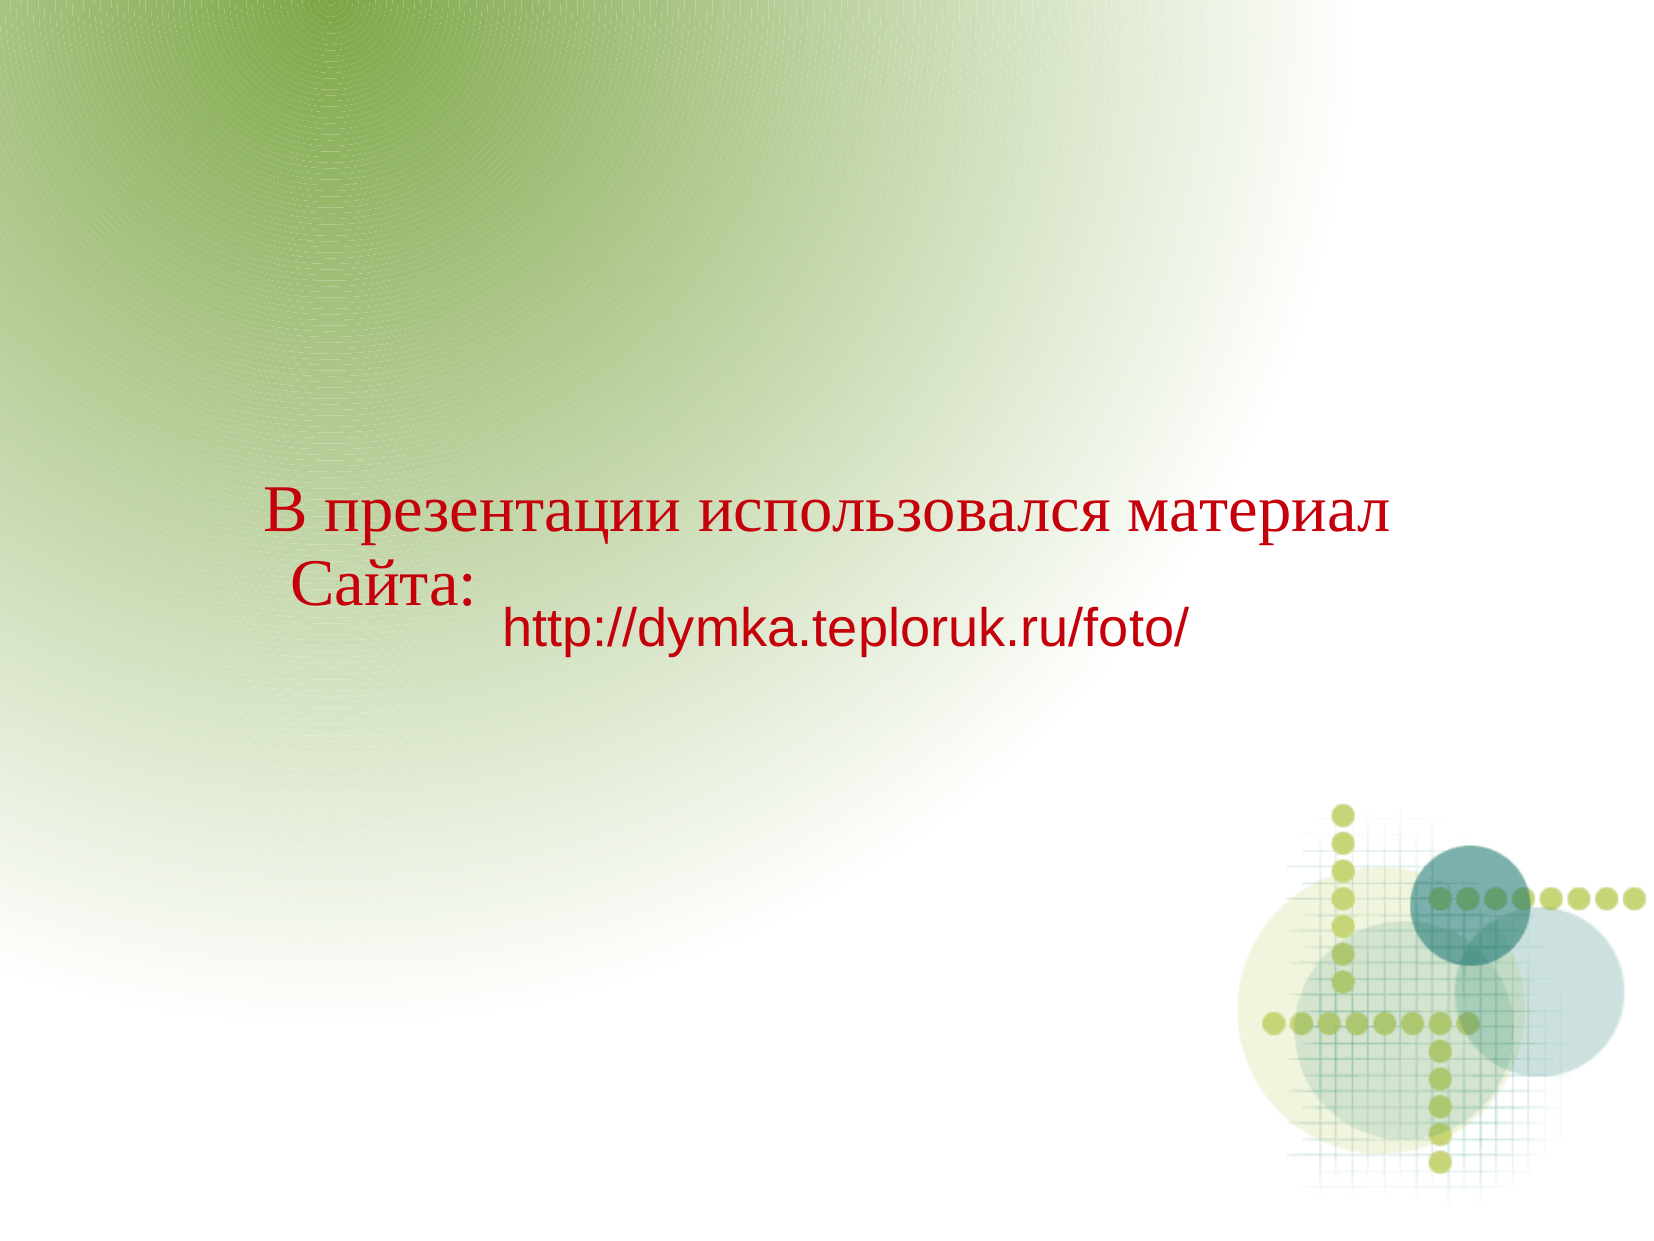

# В презентации использовался материал
Сайта:
 http://dymka.teploruk.ru/foto/